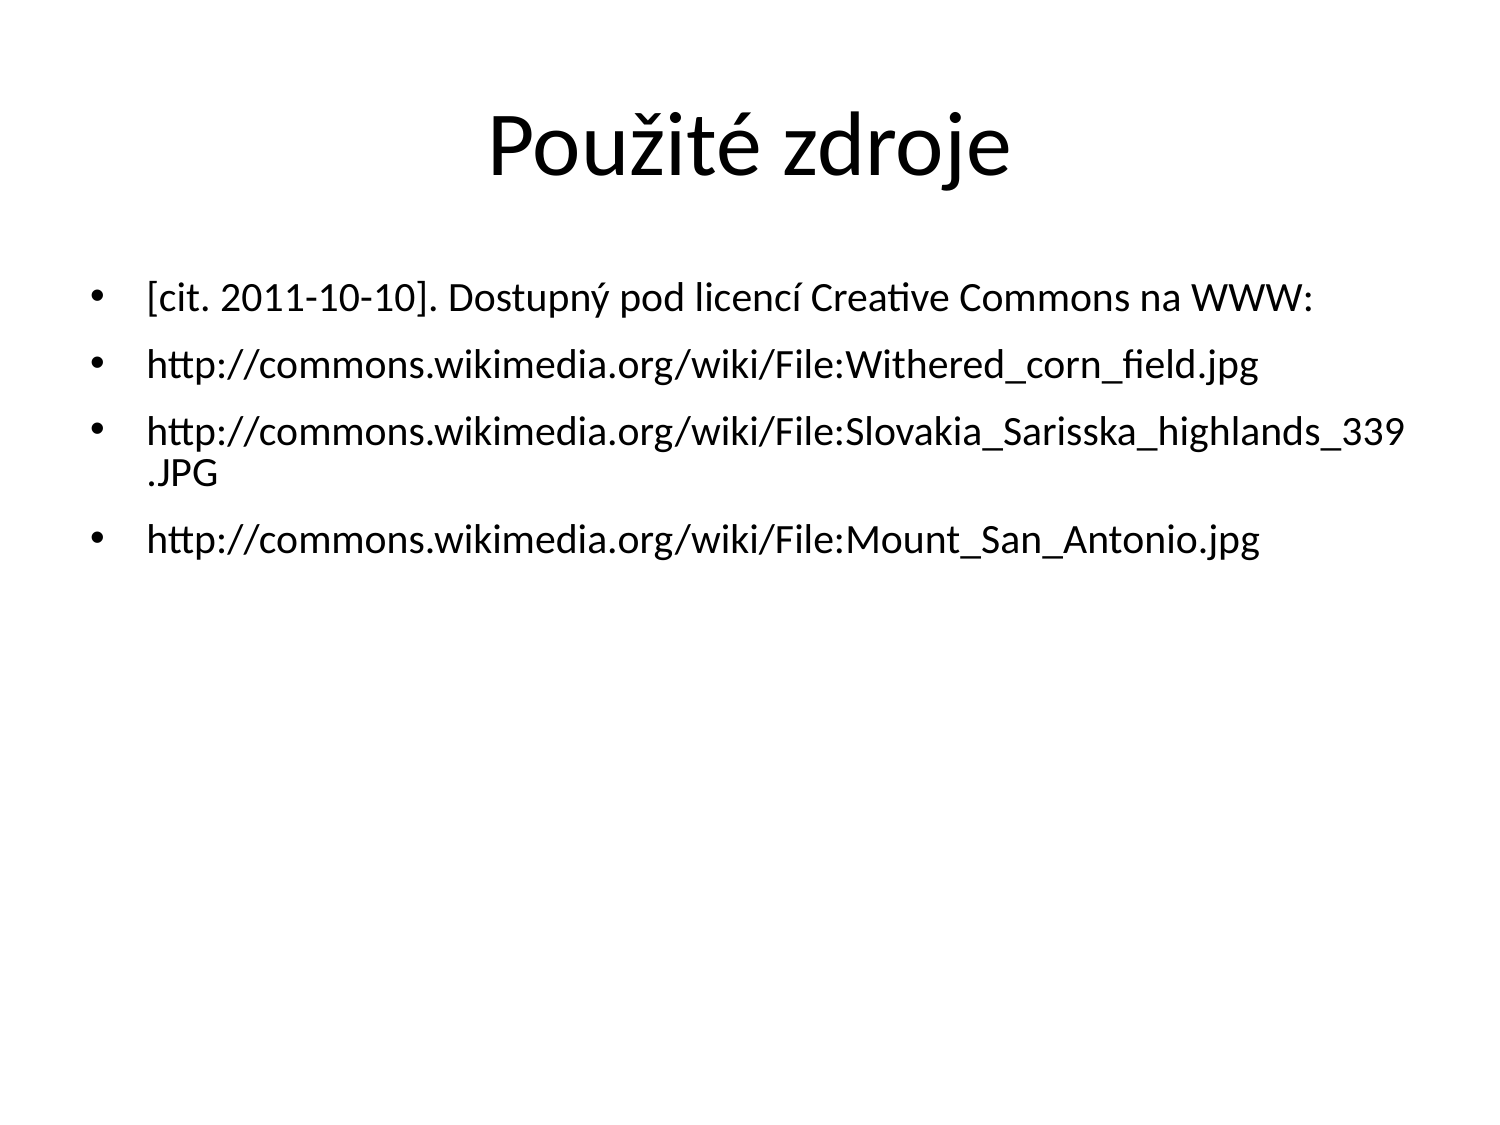

# Použité zdroje
[cit. 2011-10-10]. Dostupný pod licencí Creative Commons na WWW:
http://commons.wikimedia.org/wiki/File:Withered_corn_field.jpg
http://commons.wikimedia.org/wiki/File:Slovakia_Sarisska_highlands_339.JPG
http://commons.wikimedia.org/wiki/File:Mount_San_Antonio.jpg